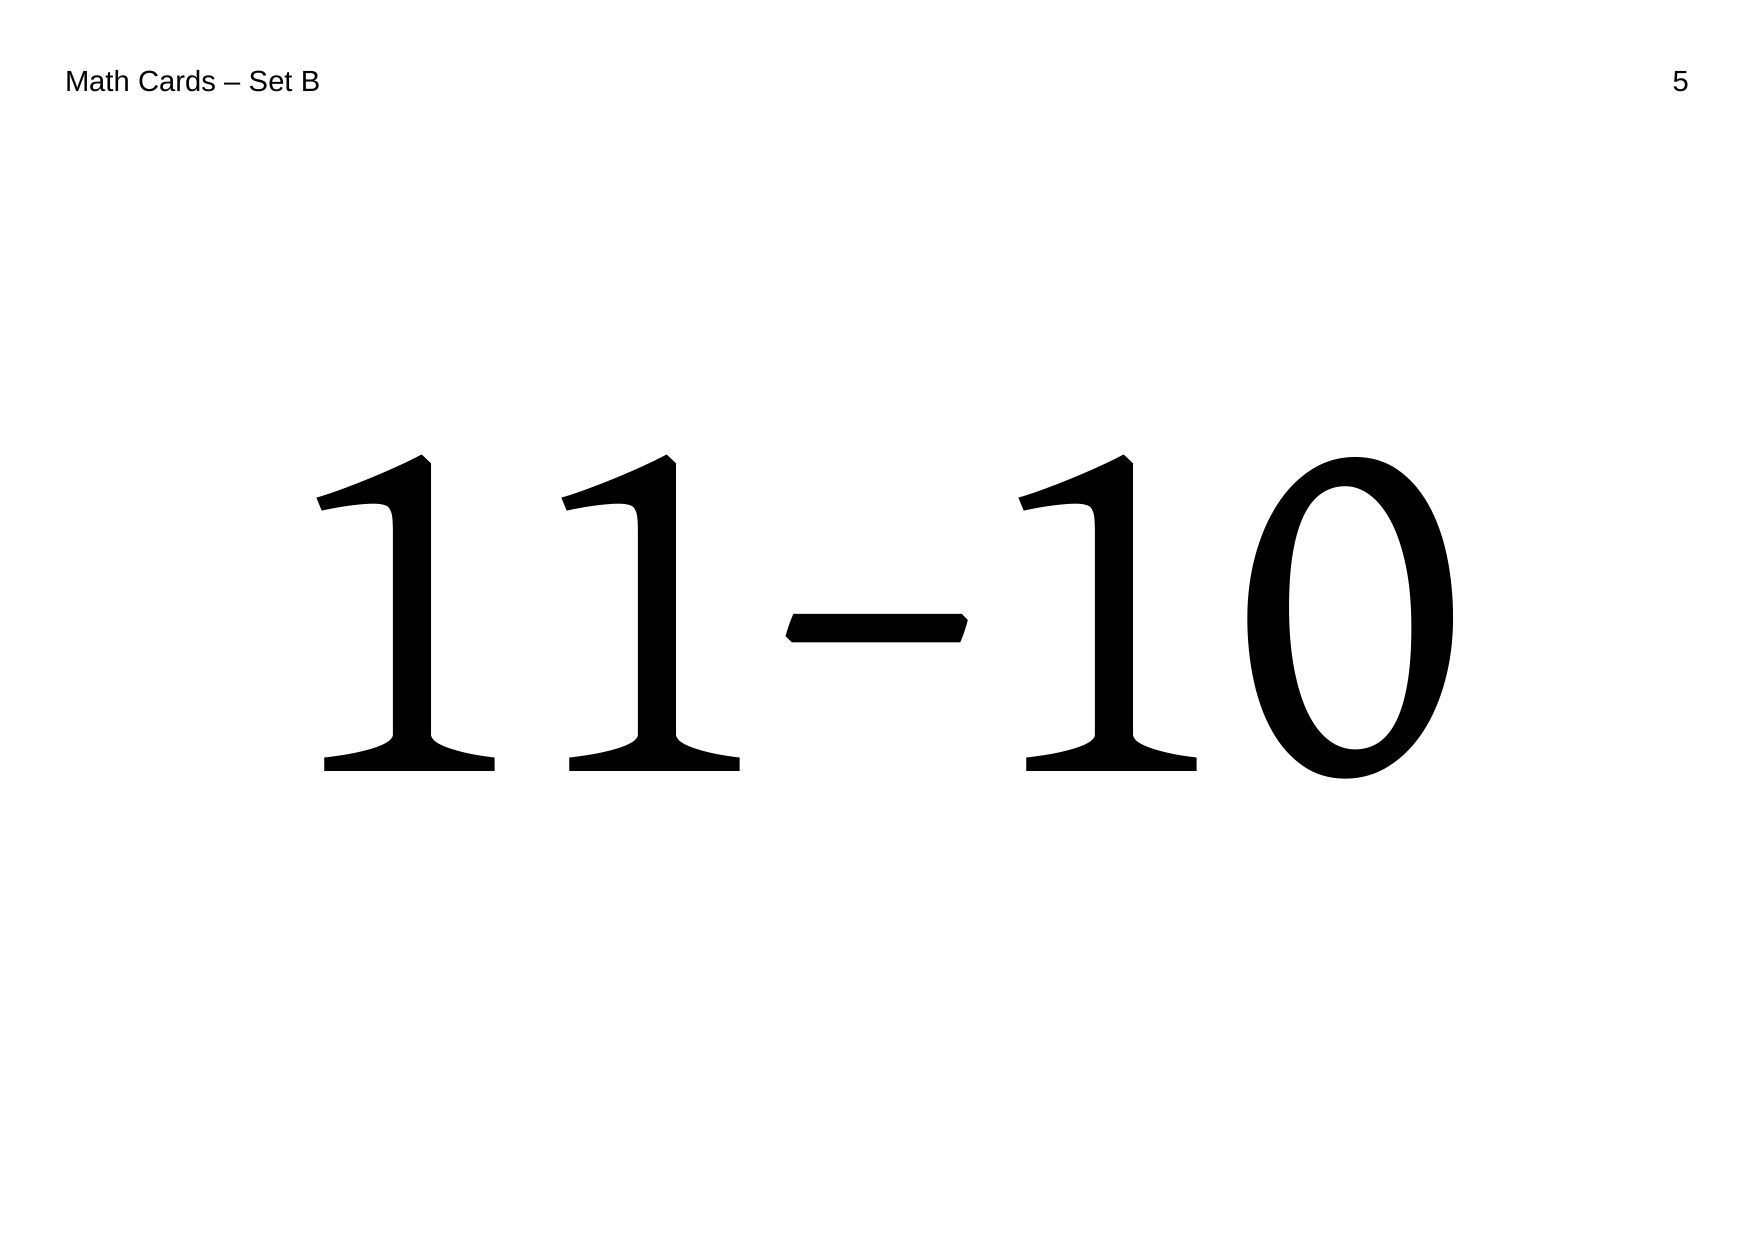

Math Cards – Set B
5
11−10